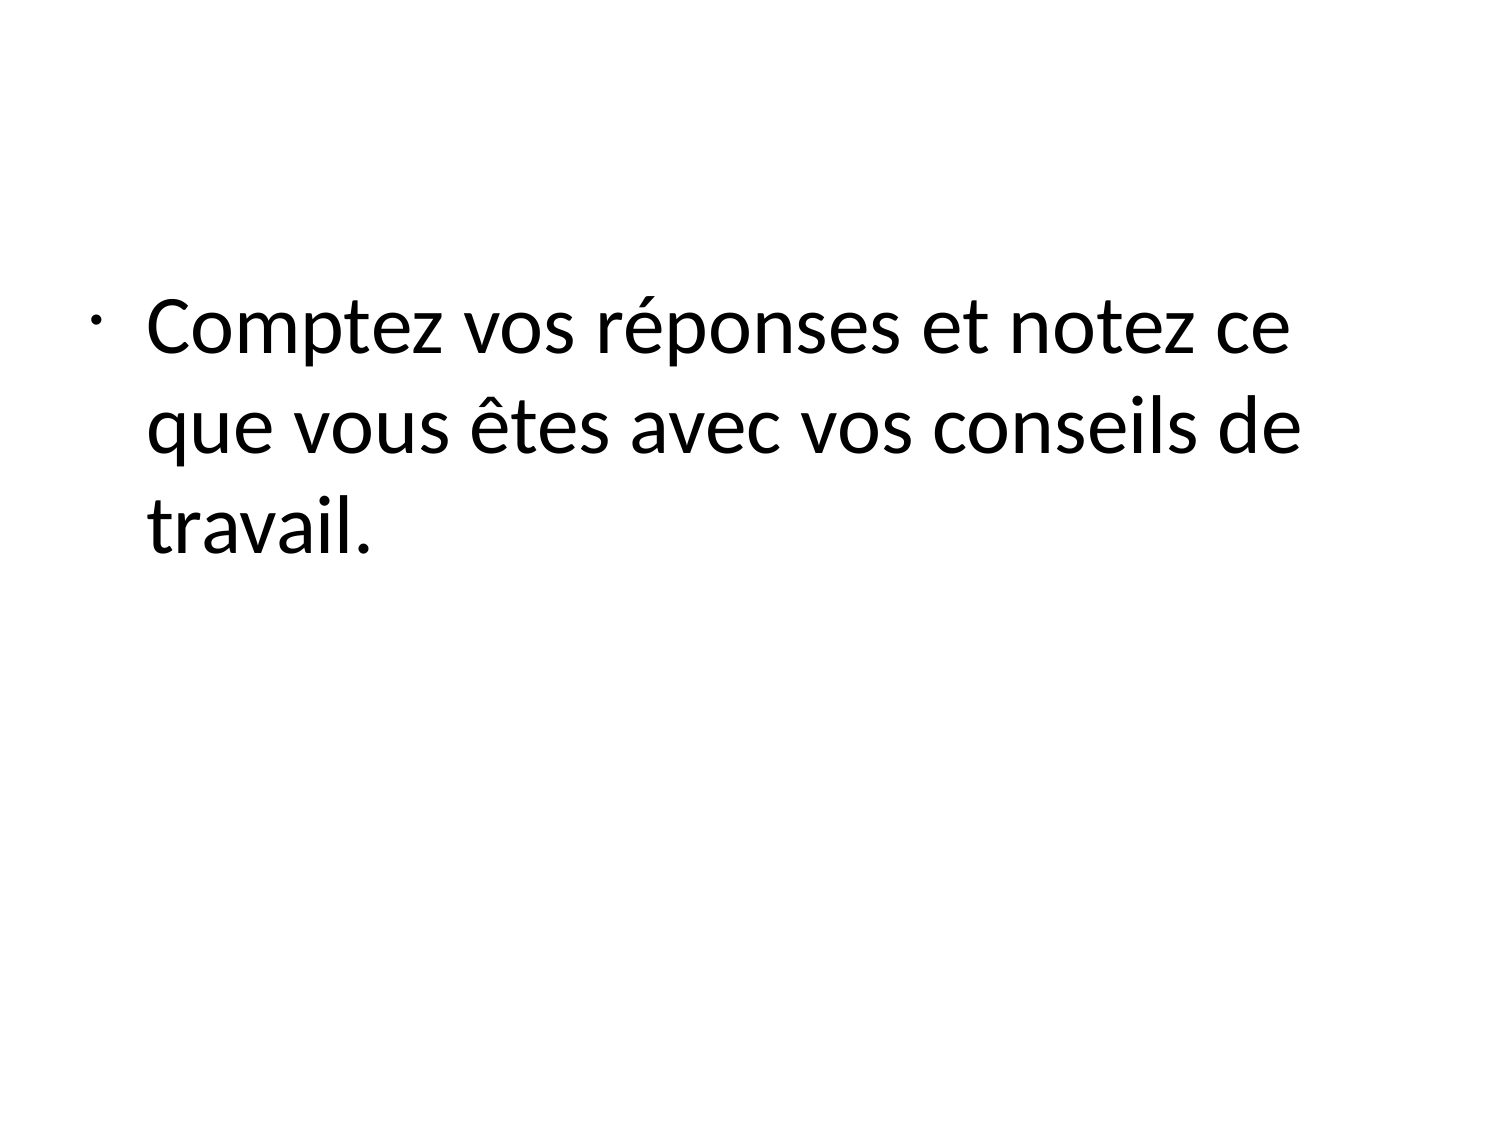

#
Comptez vos réponses et notez ce que vous êtes avec vos conseils de travail.